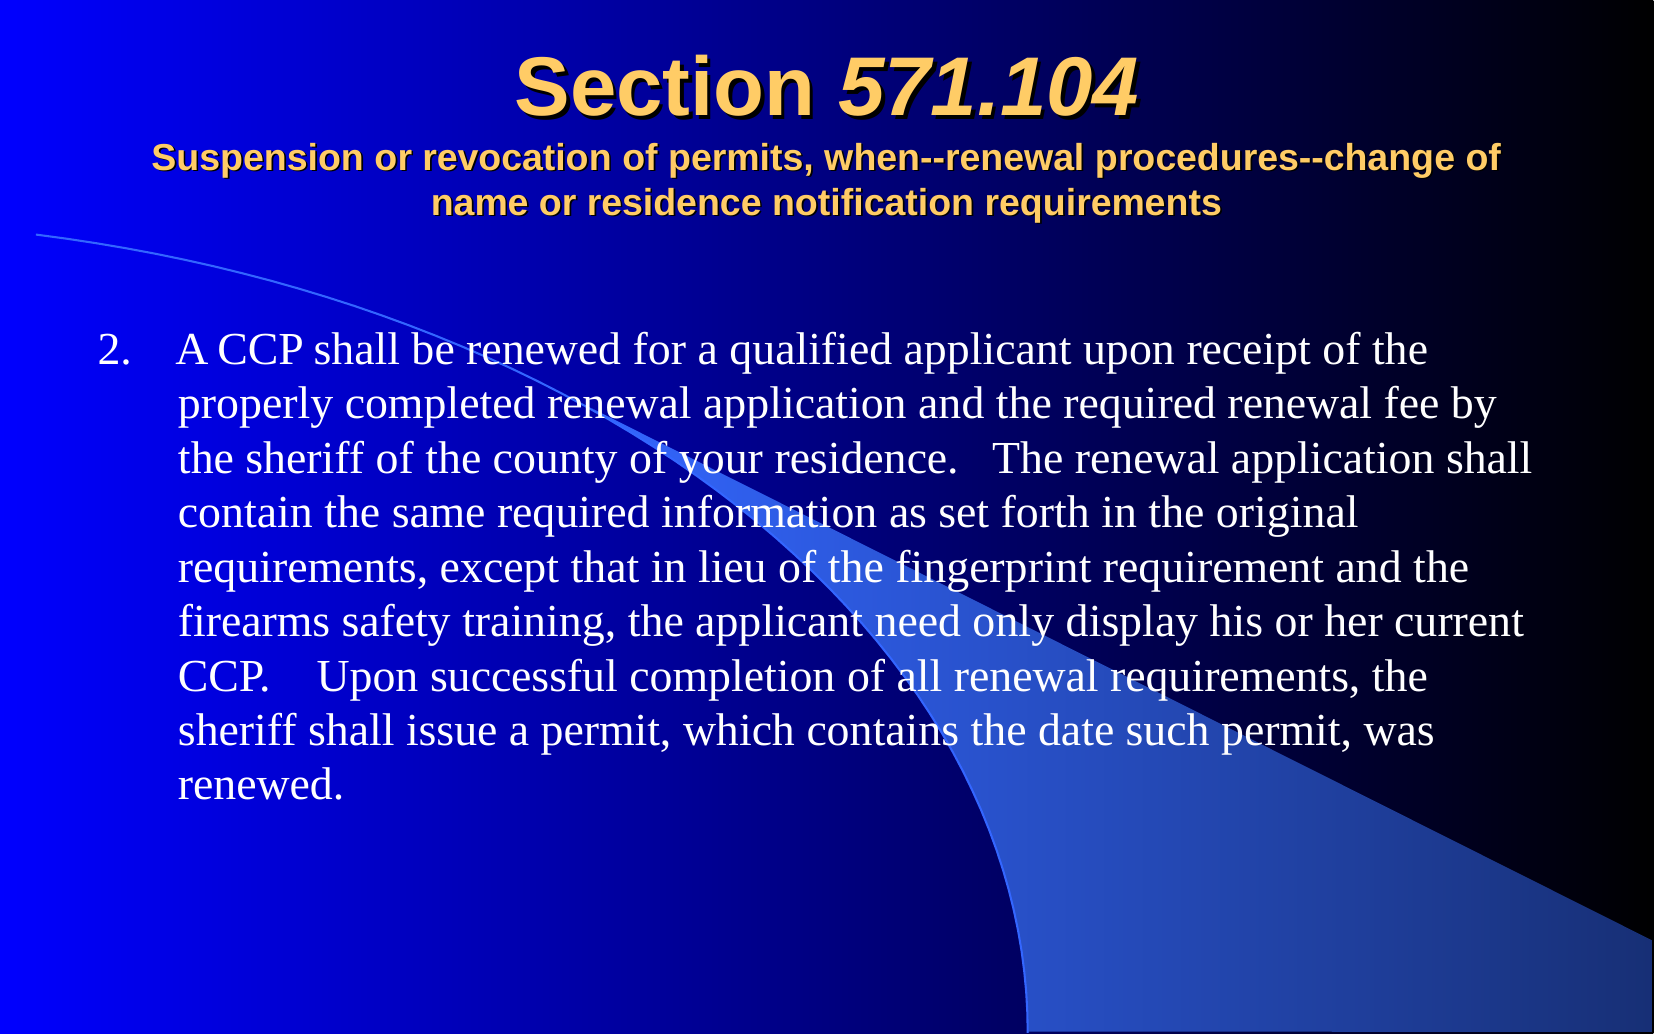

# Section 571.104 Suspension or revocation of permits, when--renewal procedures--change of name or residence notification requirements
2. A CCP shall be renewed for a qualified applicant upon receipt of the properly completed renewal application and the required renewal fee by the sheriff of the county of your residence. The renewal application shall contain the same required information as set forth in the original requirements, except that in lieu of the fingerprint requirement and the firearms safety training, the applicant need only display his or her current CCP. Upon successful completion of all renewal requirements, the sheriff shall issue a permit, which contains the date such permit, was renewed.